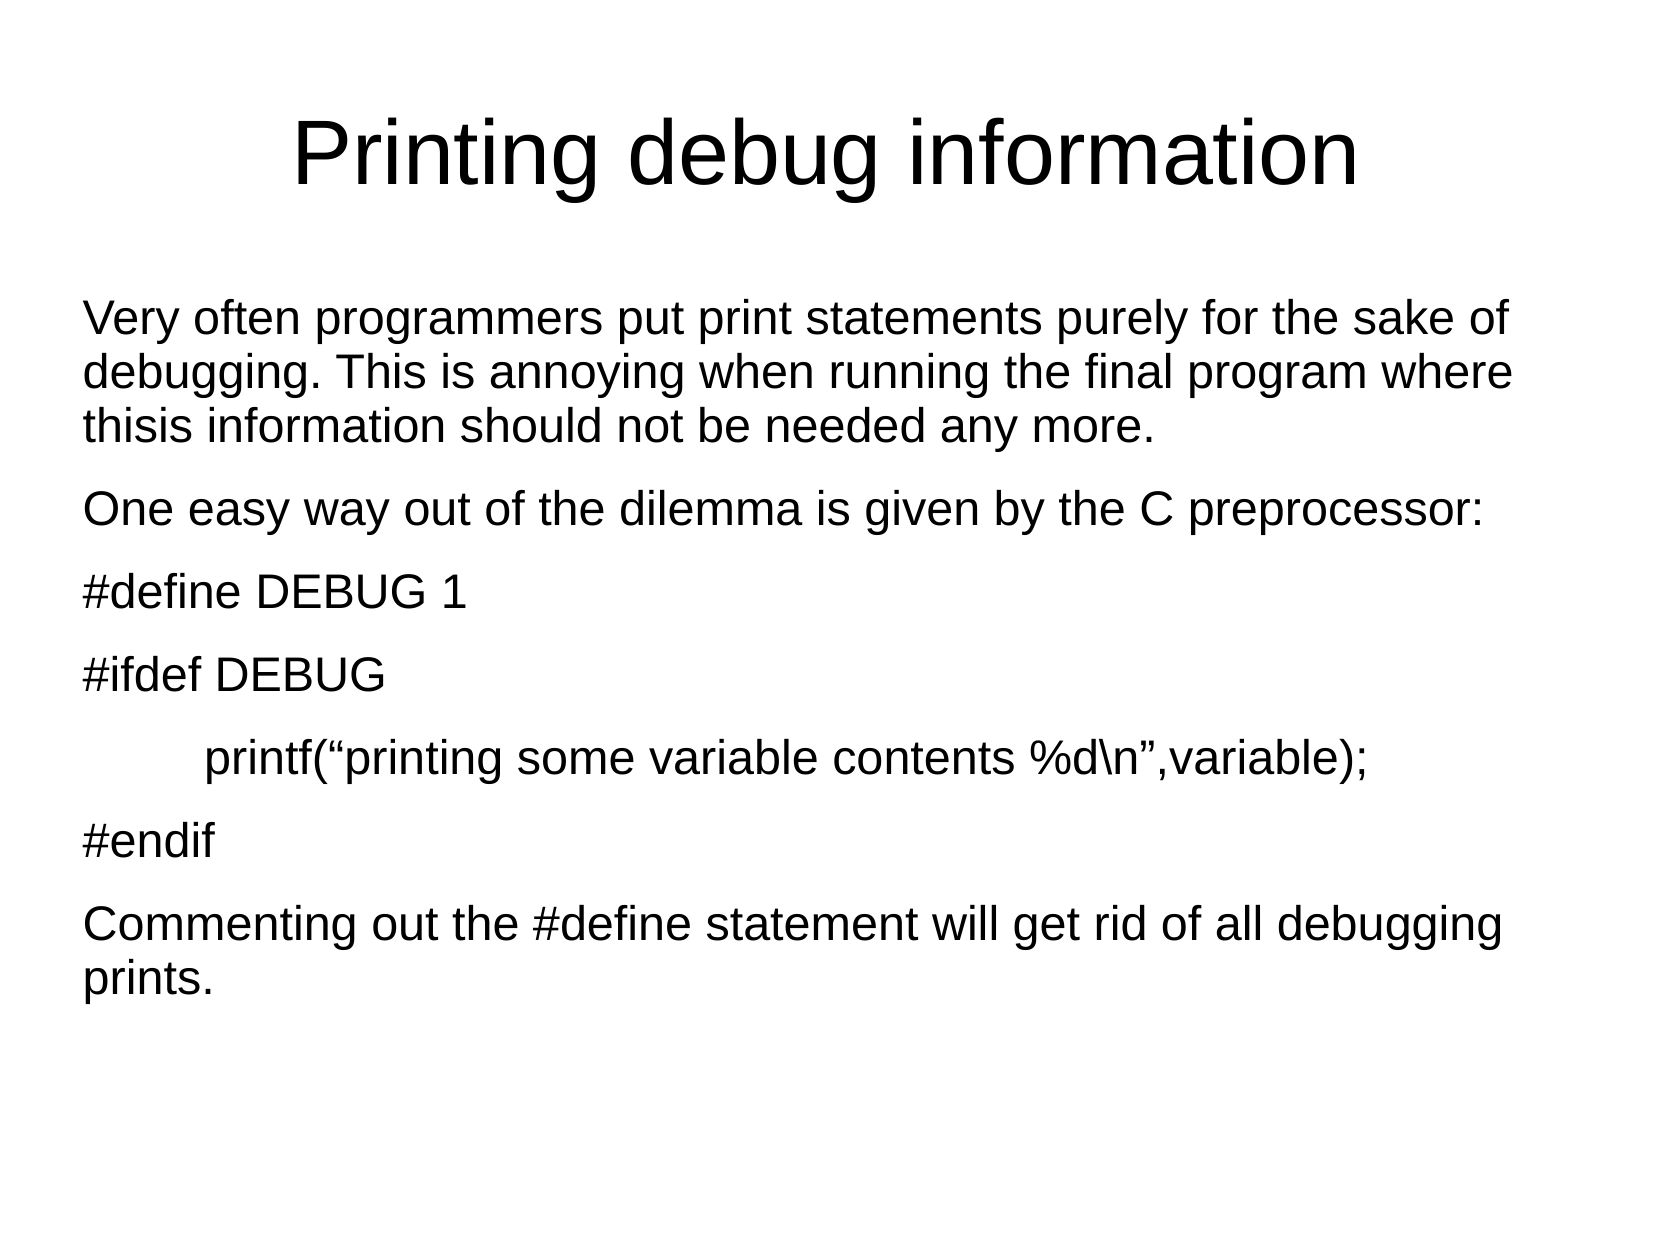

# Printing debug information
Very often programmers put print statements purely for the sake of debugging. This is annoying when running the final program where thisis information should not be needed any more.
One easy way out of the dilemma is given by the C preprocessor:
#define DEBUG 1
#ifdef DEBUG
 printf(“printing some variable contents %d\n”,variable);
#endif
Commenting out the #define statement will get rid of all debugging prints.